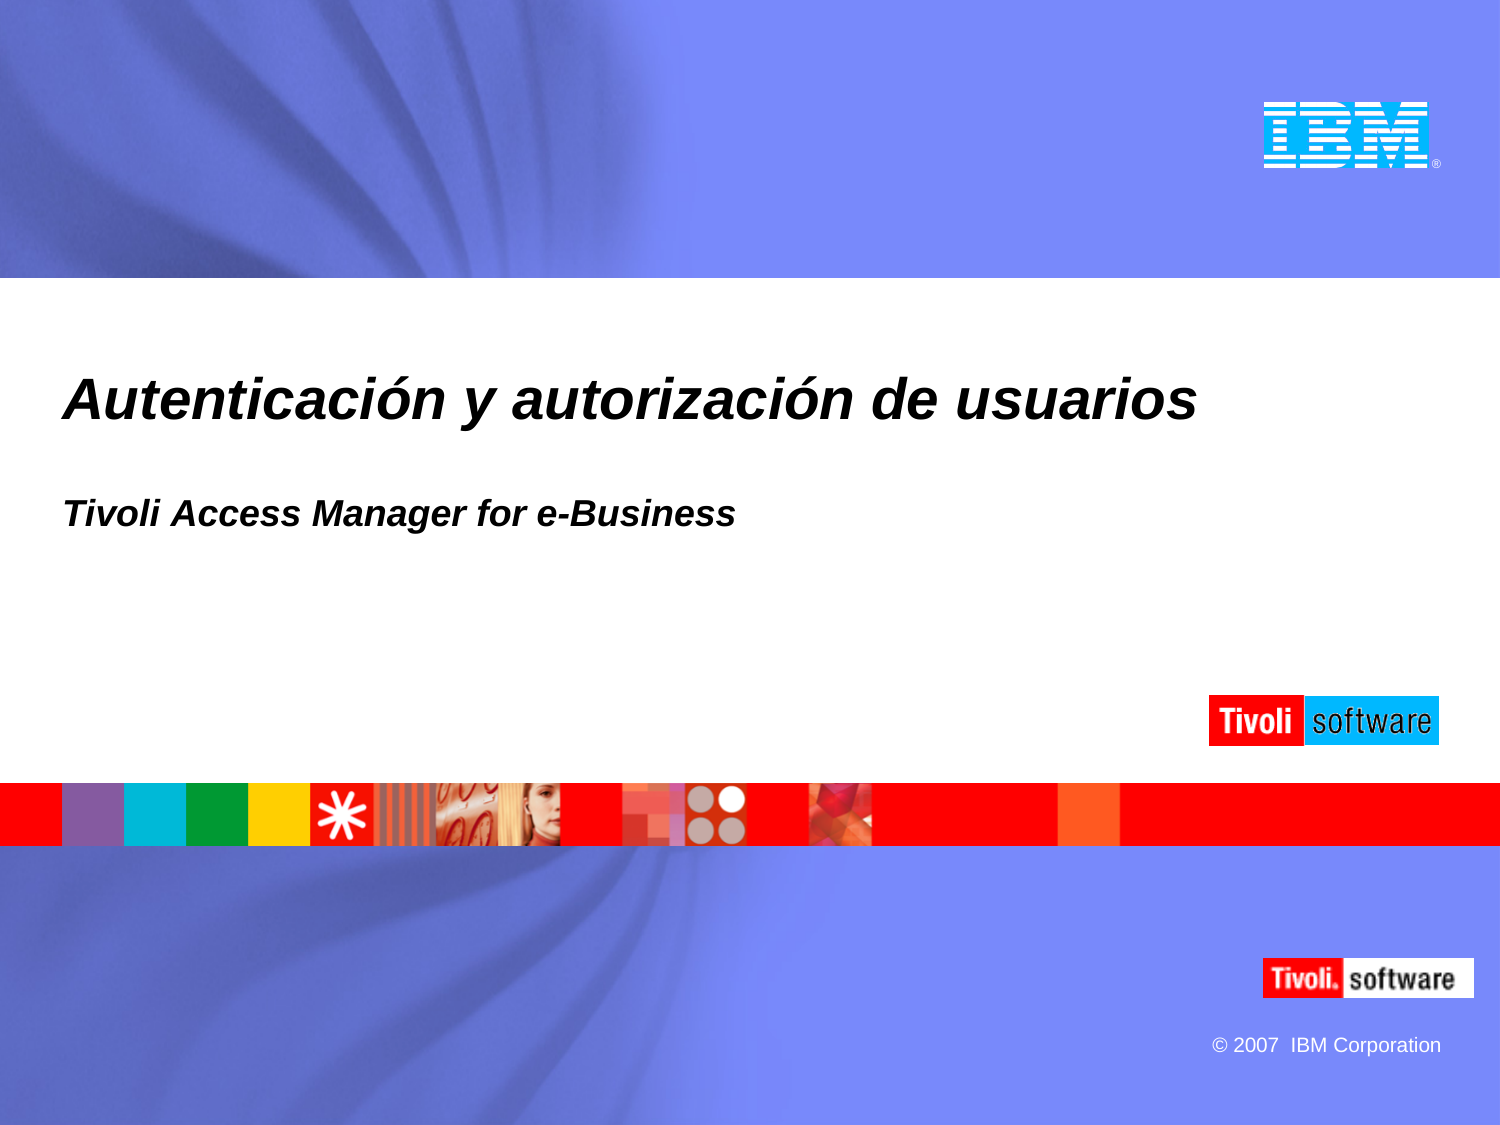

# Autenticación y autorización de usuarios Tivoli Access Manager for e-Business